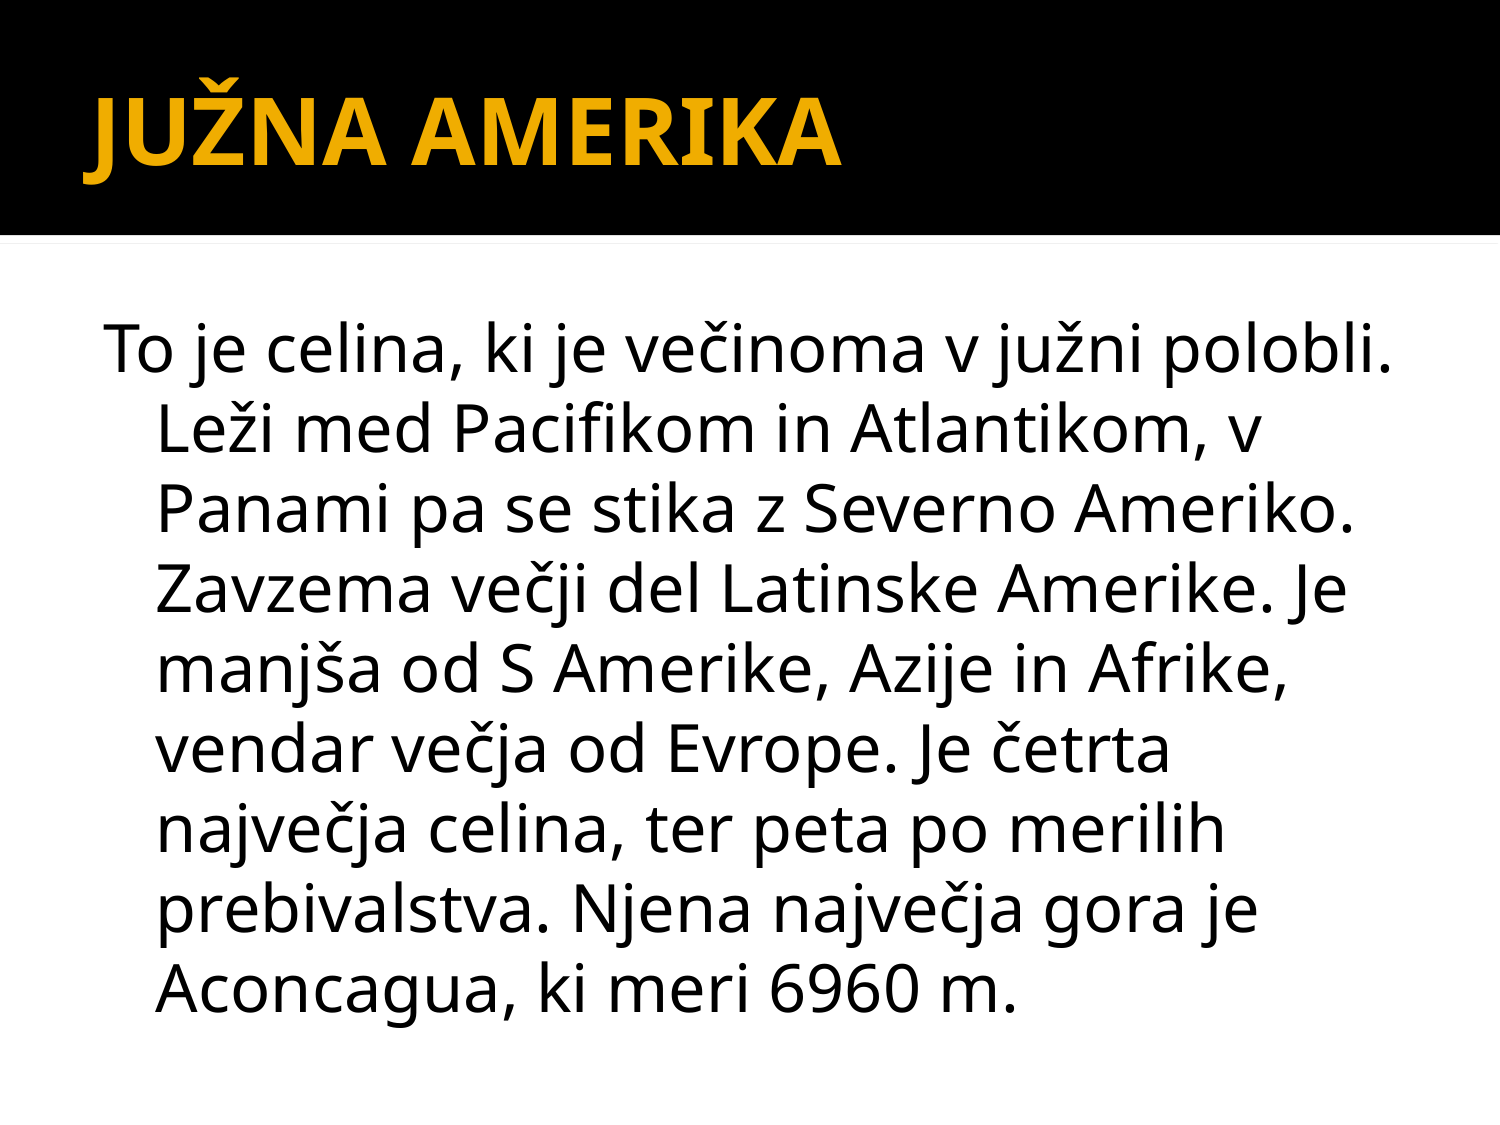

# JUŽNA AMERIKA
To je celina, ki je večinoma v južni polobli. Leži med Pacifikom in Atlantikom, v Panami pa se stika z Severno Ameriko. Zavzema večji del Latinske Amerike. Je manjša od S Amerike, Azije in Afrike, vendar večja od Evrope. Je četrta največja celina, ter peta po merilih prebivalstva. Njena največja gora je Aconcagua, ki meri 6960 m.